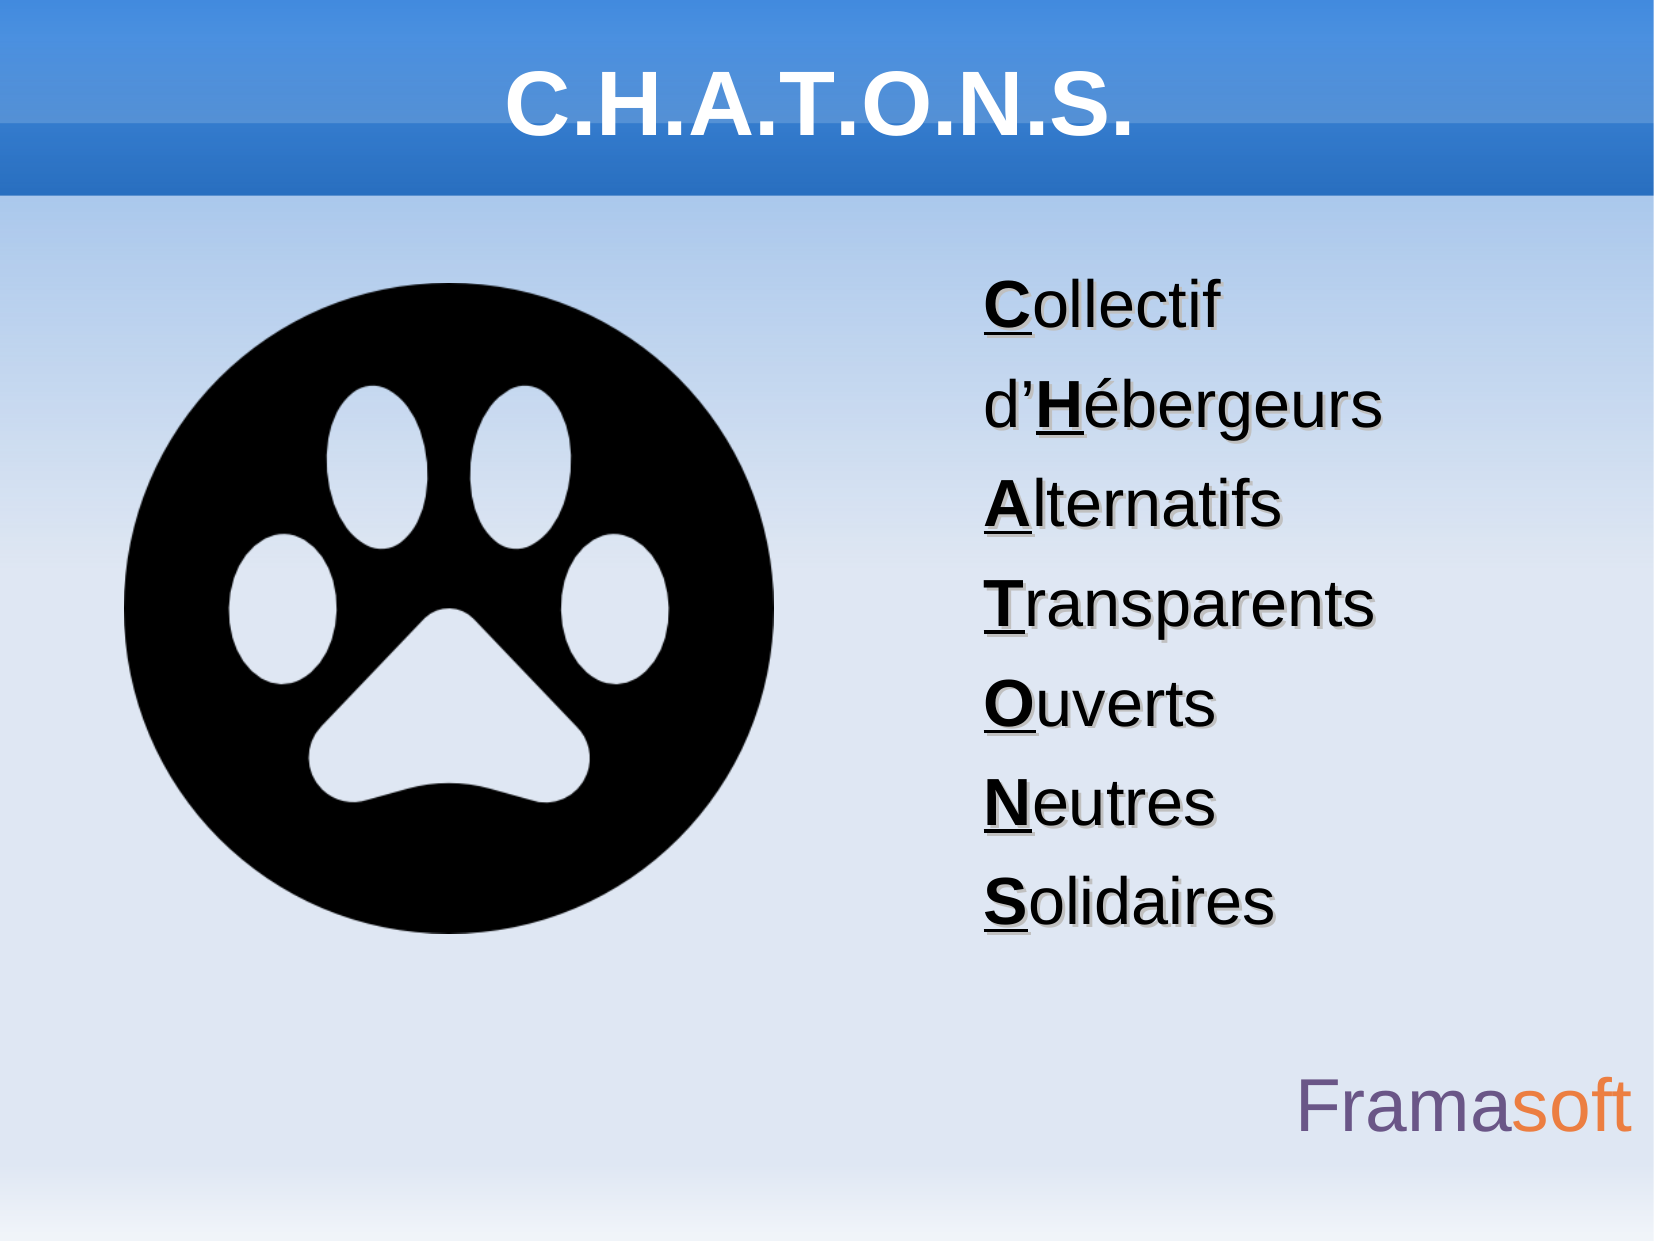

# C.H.A.T.O.N.S.
Collectif
d’Hébergeurs
Alternatifs
Transparents
Ouverts
Neutres
Solidaires
 Framasoft